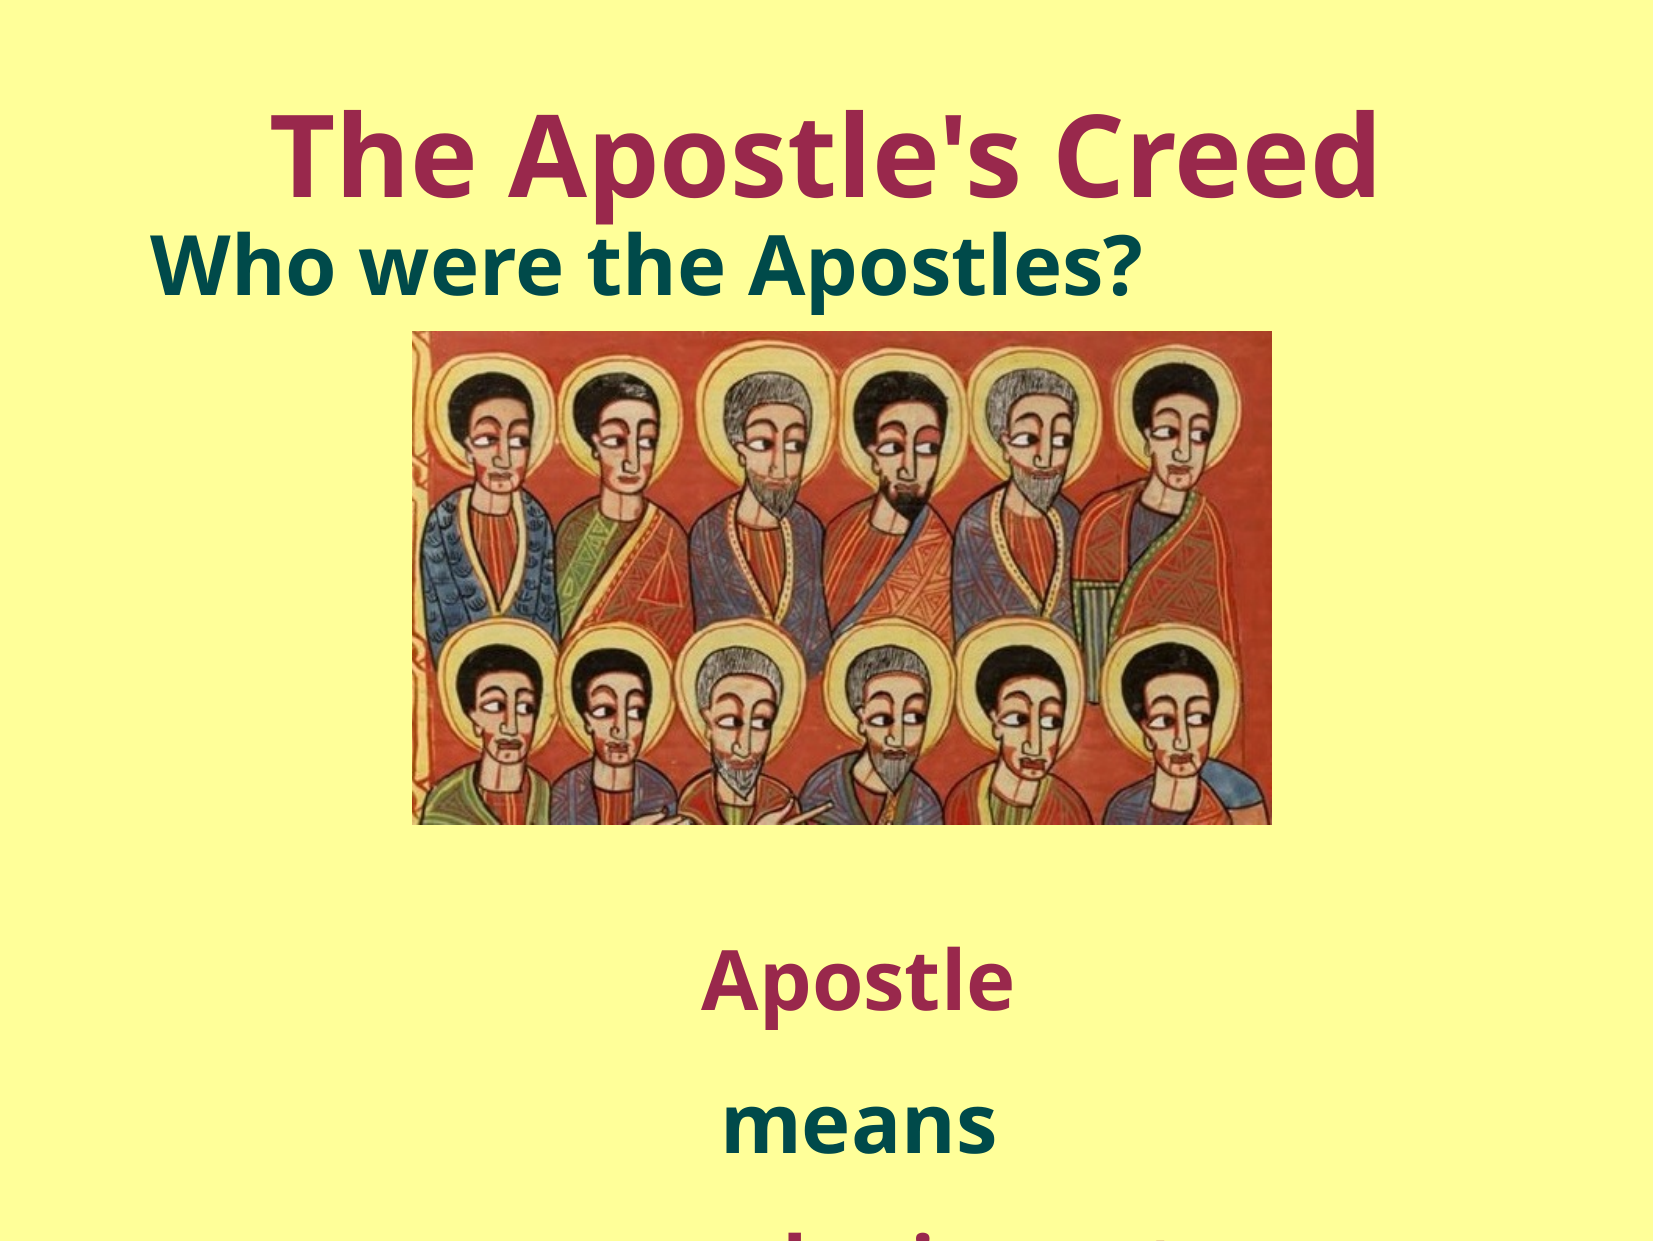

# The Apostle's Creed
Who were the Apostles?
Apostle
means
 one who is sent.